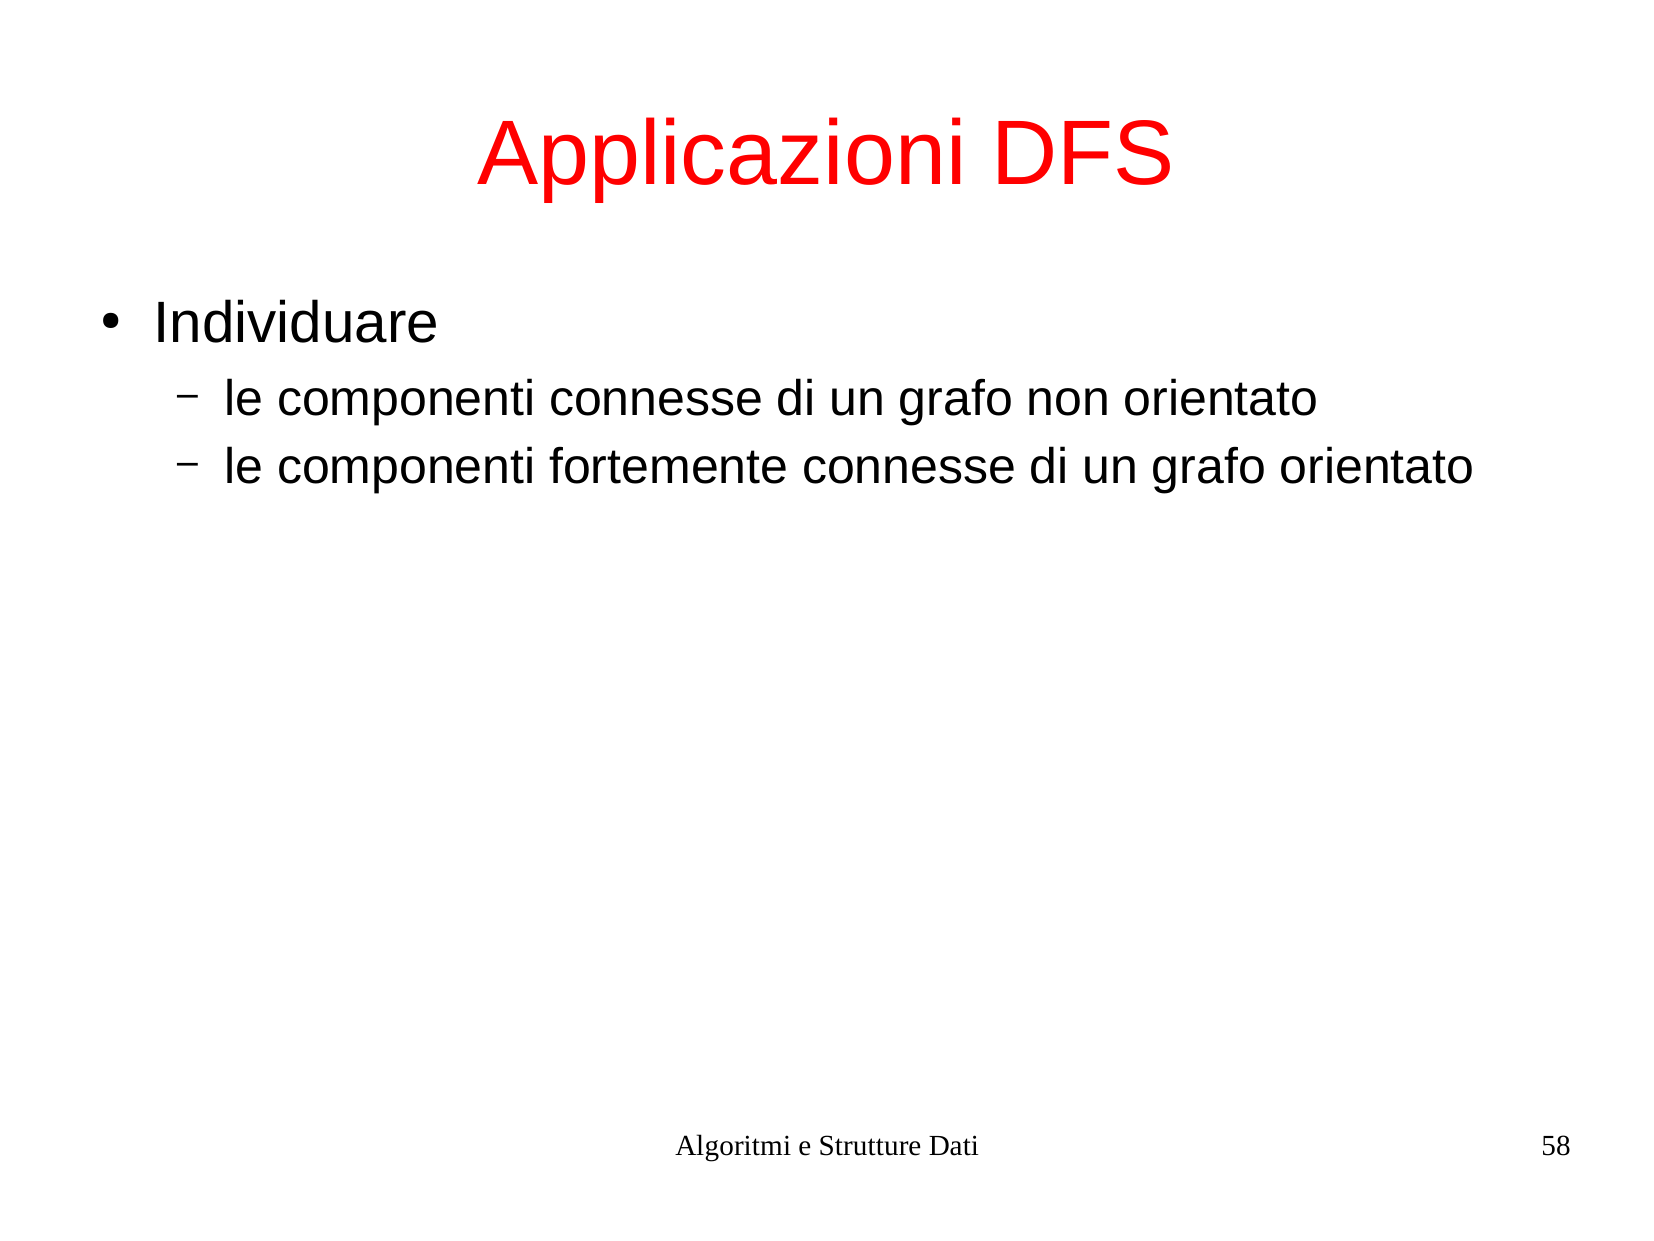

# Applicazioni DFS
Individuare
le componenti connesse di un grafo non orientato
le componenti fortemente connesse di un grafo orientato
Algoritmi e Strutture Dati
58